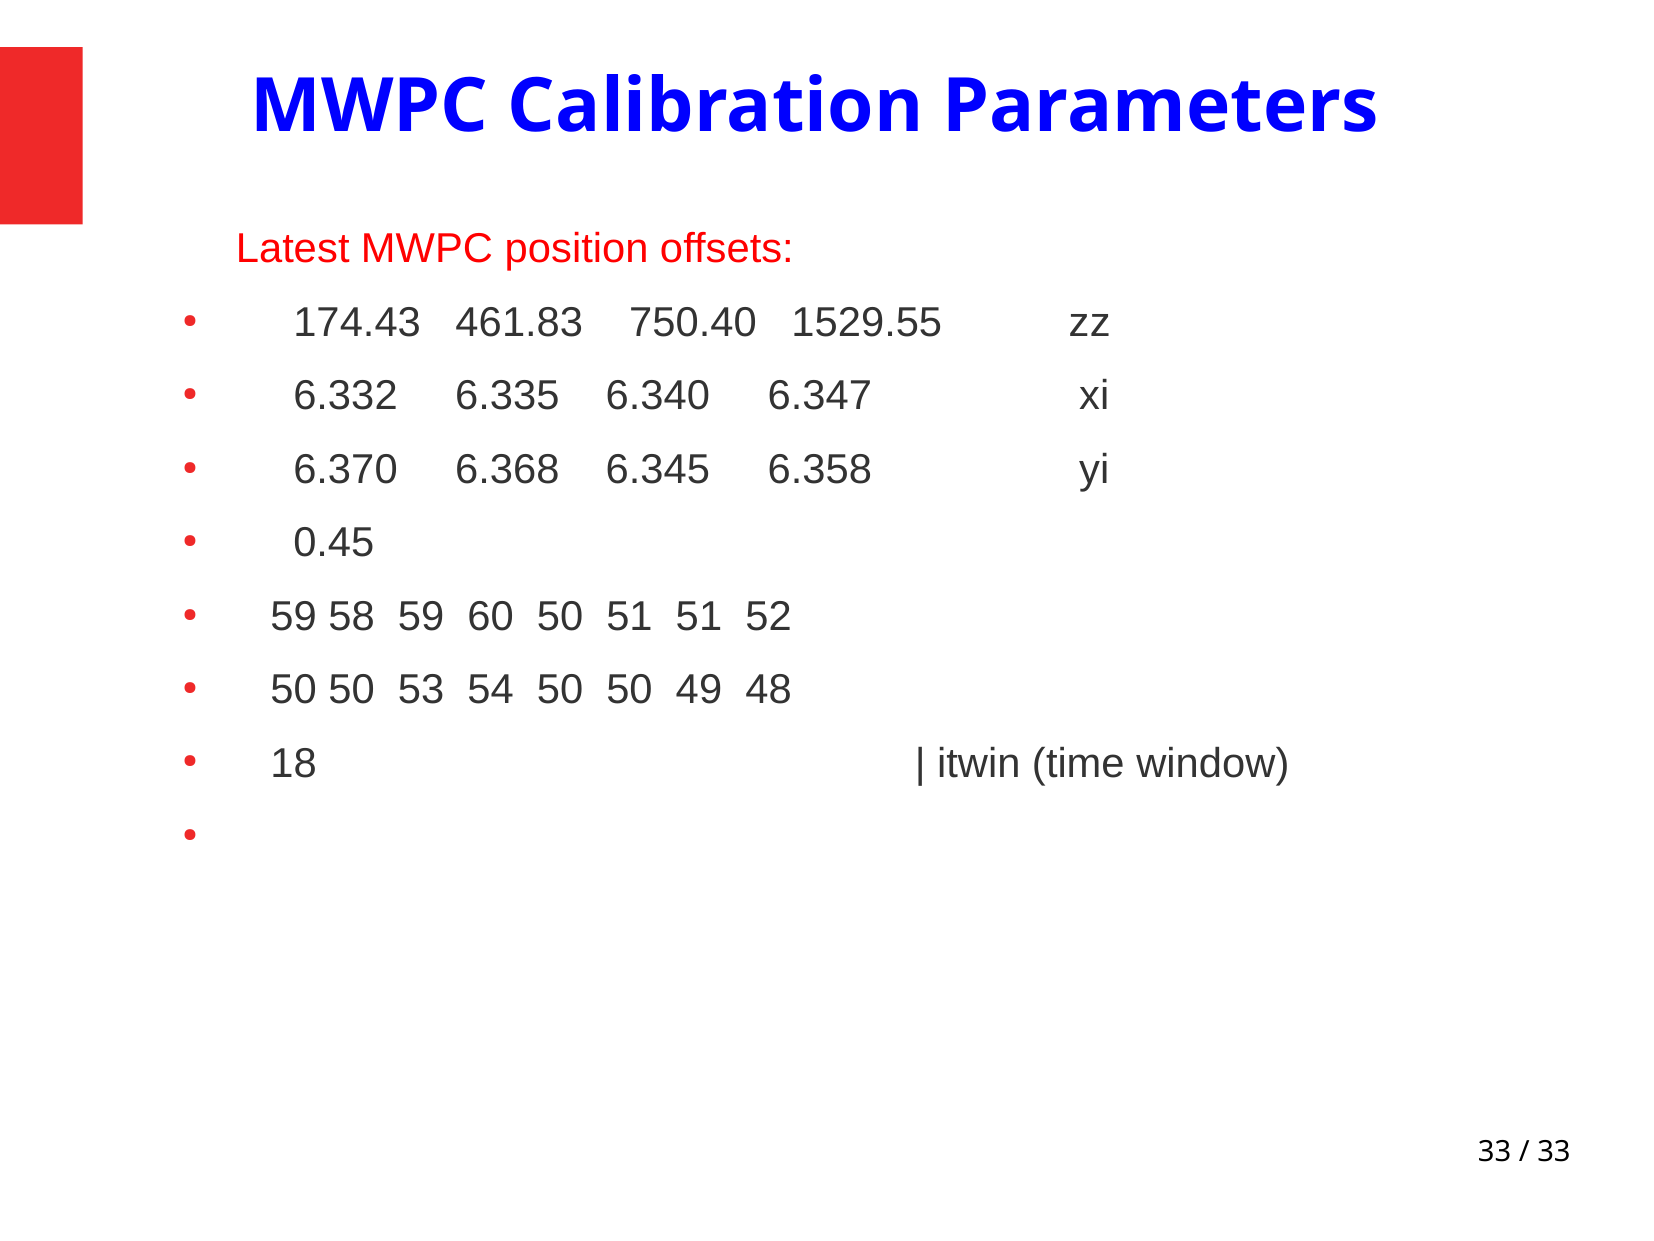

# MWPC Calibration Parameters
Latest MWPC position offsets:
 174.43 461.83 750.40 1529.55 zz
 6.332 6.335 6.340 6.347 xi
 6.370 6.368 6.345 6.358 yi
 0.45
 59 58 59 60 50 51 51 52
 50 50 53 54 50 50 49 48
 18 | itwin (time window)
33